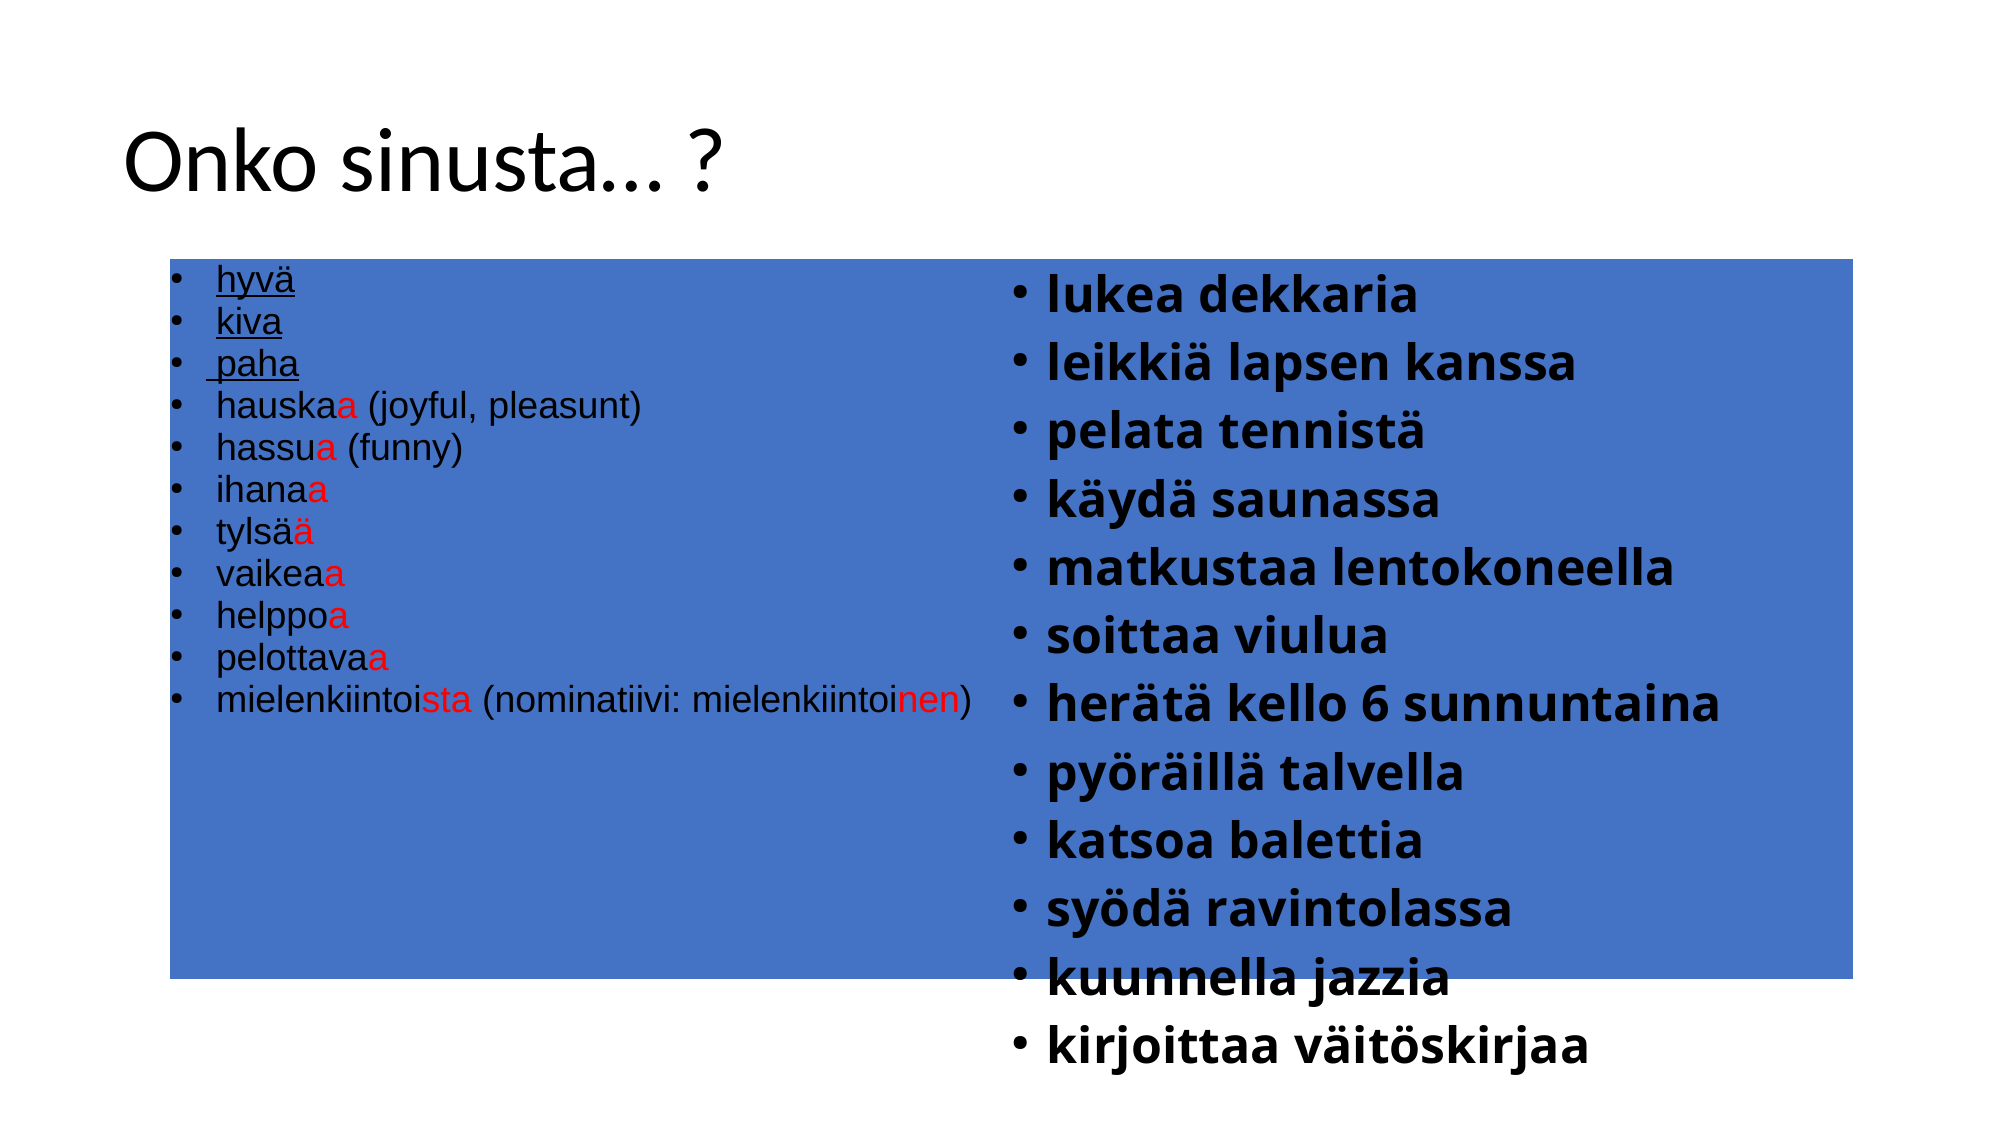

Onko sinusta… ?
| hyvä kiva paha hauskaa (joyful, pleasunt) hassua (funny) ihanaa tylsää vaikeaa helppoa pelottavaa mielenkiintoista (nominatiivi: mielenkiintoinen) | lukea dekkaria leikkiä lapsen kanssa pelata tennistä käydä saunassa matkustaa lentokoneella soittaa viulua herätä kello 6 sunnuntaina pyöräillä talvella katsoa balettia syödä ravintolassa kuunnella jazzia kirjoittaa väitöskirjaa |
| --- | --- |
- Onko sinusta mielenkiintoista lukea dekkaria?
- Joo, minusta on mielenkiintoista lukea dekkaria./ - Ei, minusta ei ole mielenkiintoista lukea dekkaria.
- Niin minustakin. /Niin (munkin) mielestä. / Olen samaa mieltä.	- Olen eri mieltä./ Minun mielestä…